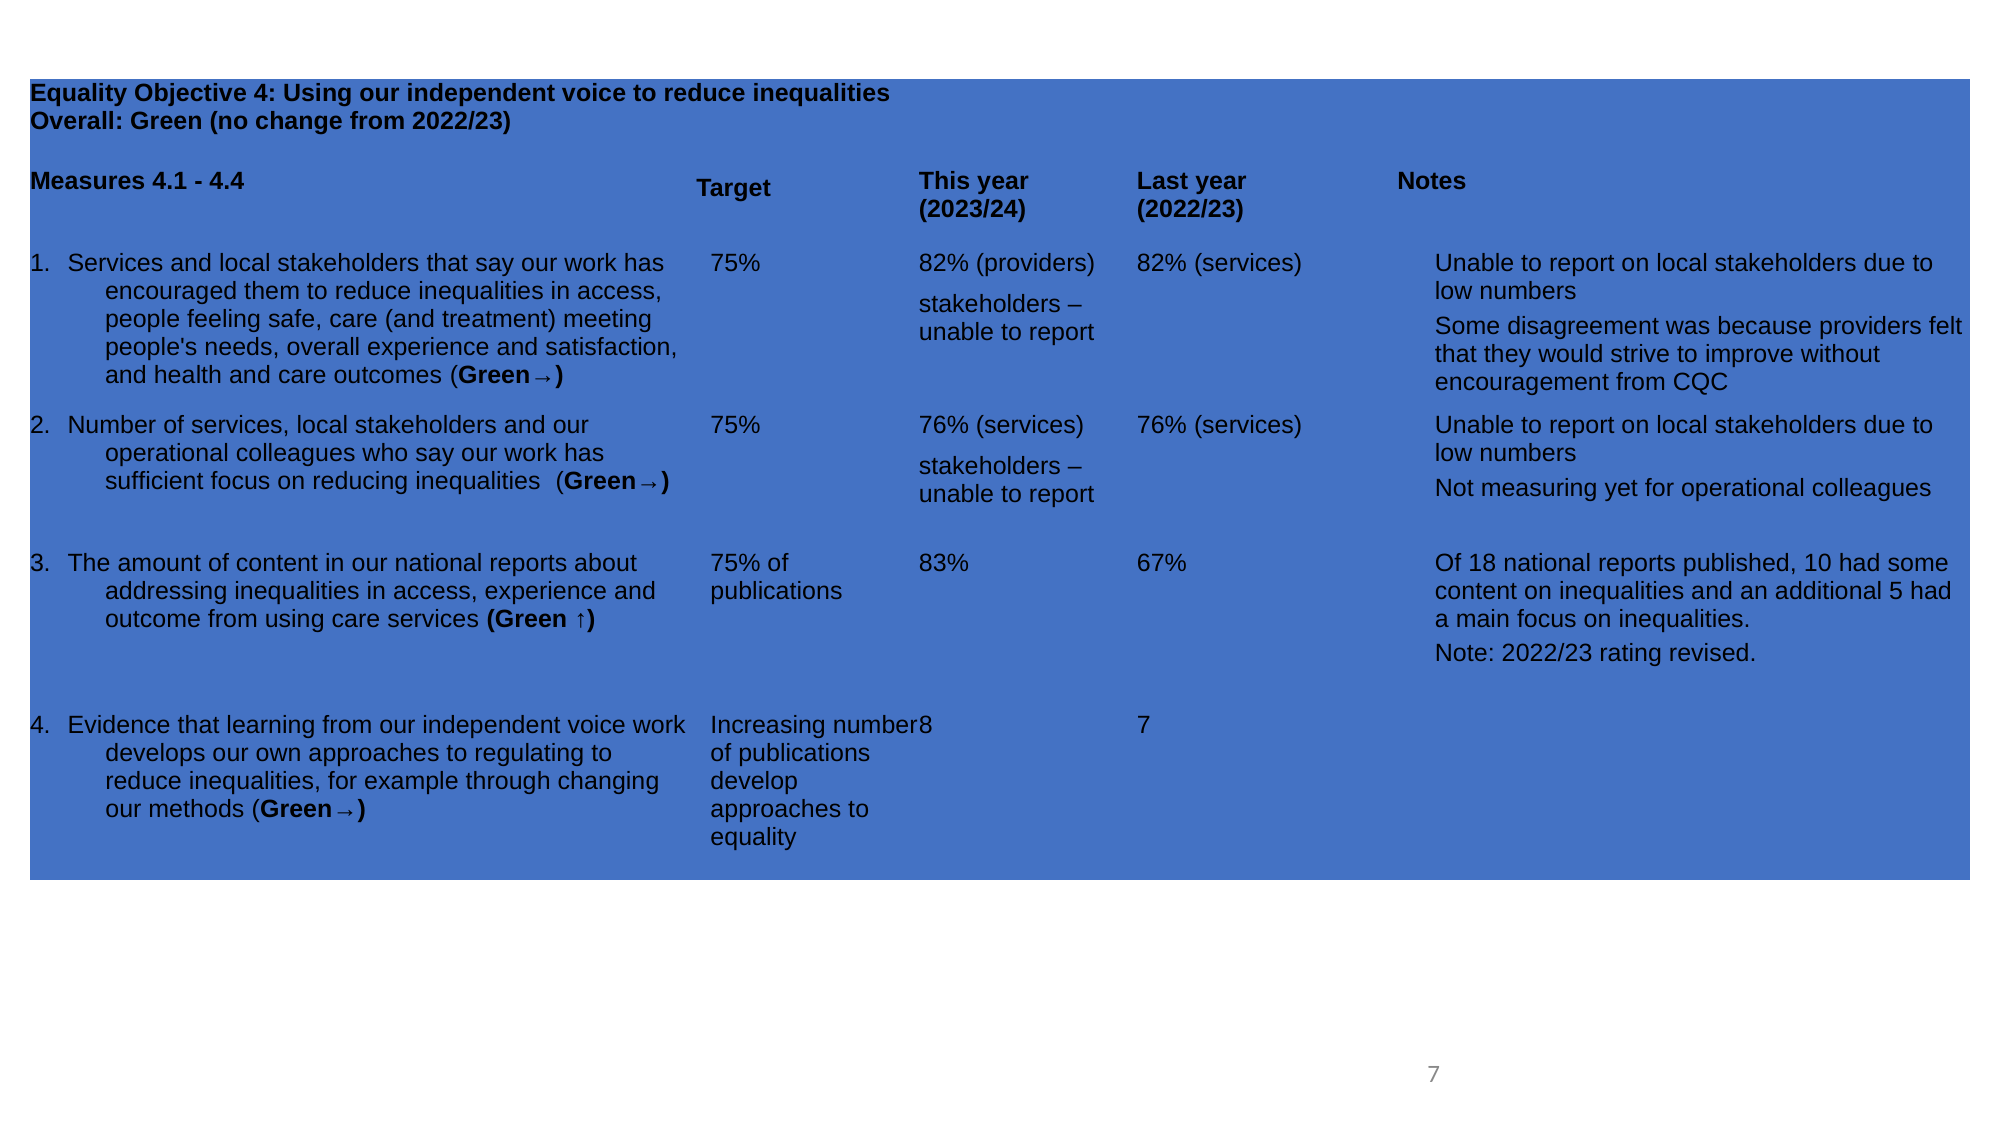

| Equality Objective 4: Using our independent voice to reduce inequalities Overall: Green (no change from 2022/23) | | | | |
| --- | --- | --- | --- | --- |
| Measures 4.1 - 4.4 | Target | This year (2023/24) | Last year (2022/23) | Notes |
| Services and local stakeholders that say our work has encouraged them to reduce inequalities in access, people feeling safe, care (and treatment) meeting people's needs, overall experience and satisfaction, and health and care outcomes (Green→) | 75% | 82% (providers) stakeholders – unable to report | 82% (services) | Unable to report on local stakeholders due to low numbers Some disagreement was because providers felt that they would strive to improve without encouragement from CQC |
| Number of services, local stakeholders and our operational colleagues who say our work has sufficient focus on reducing inequalities  (Green→) | 75% | 76% (services) stakeholders –unable to report | 76% (services) | Unable to report on local stakeholders due to low numbers Not measuring yet for operational colleagues |
| The amount of content in our national reports about addressing inequalities in access, experience and outcome from using care services (Green ↑) | 75% of publications | 83% | 67% | Of 18 national reports published, 10 had some content on inequalities and an additional 5 had a main focus on inequalities. Note: 2022/23 rating revised. |
| Evidence that learning from our independent voice work develops our own approaches to regulating to reduce inequalities, for example through changing our methods (Green→) | Increasing number of publications develop approaches to equality | 8 | 7 | |
# Measures of Success by Equality Objective 2023/24 EO4